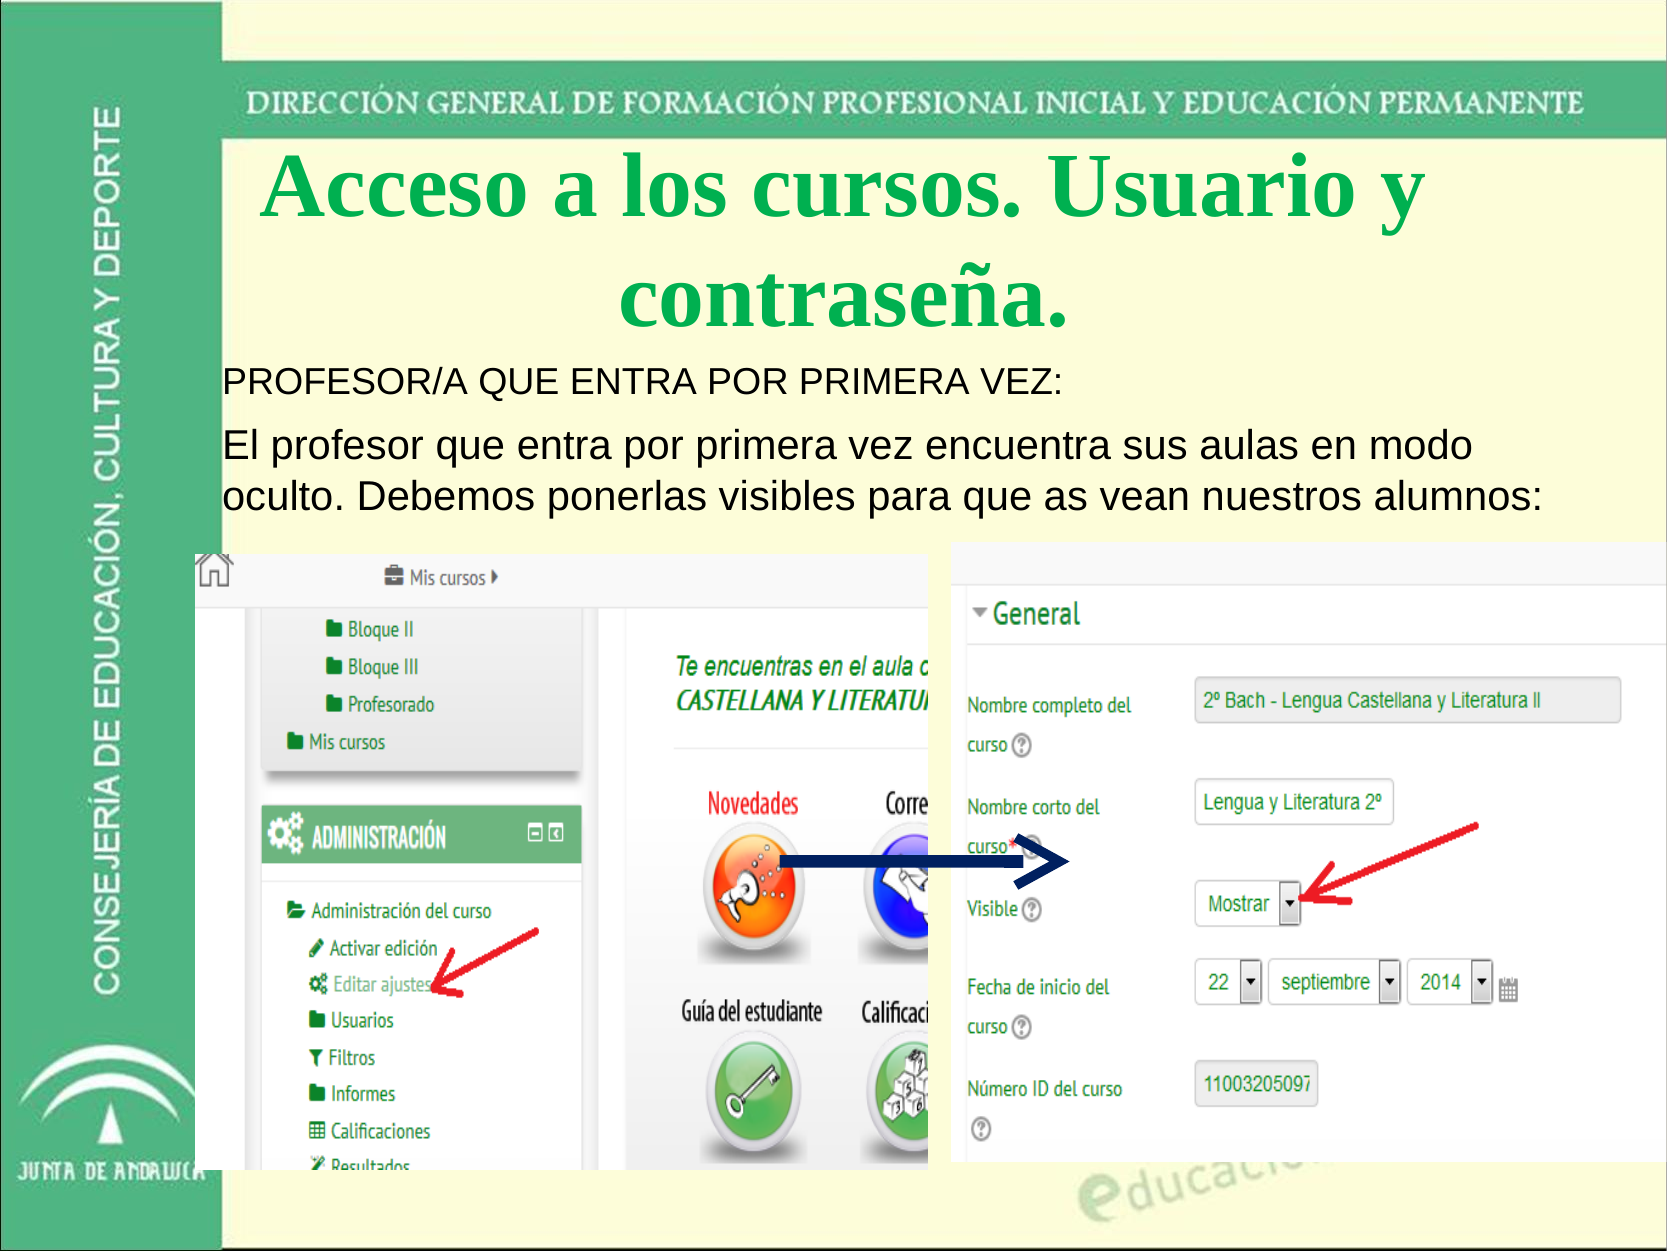

# Acceso a los cursos. Usuario y contraseña.
PROFESOR/A QUE ENTRA POR PRIMERA VEZ:
El profesor que entra por primera vez encuentra sus aulas en modo oculto. Debemos ponerlas visibles para que as vean nuestros alumnos: